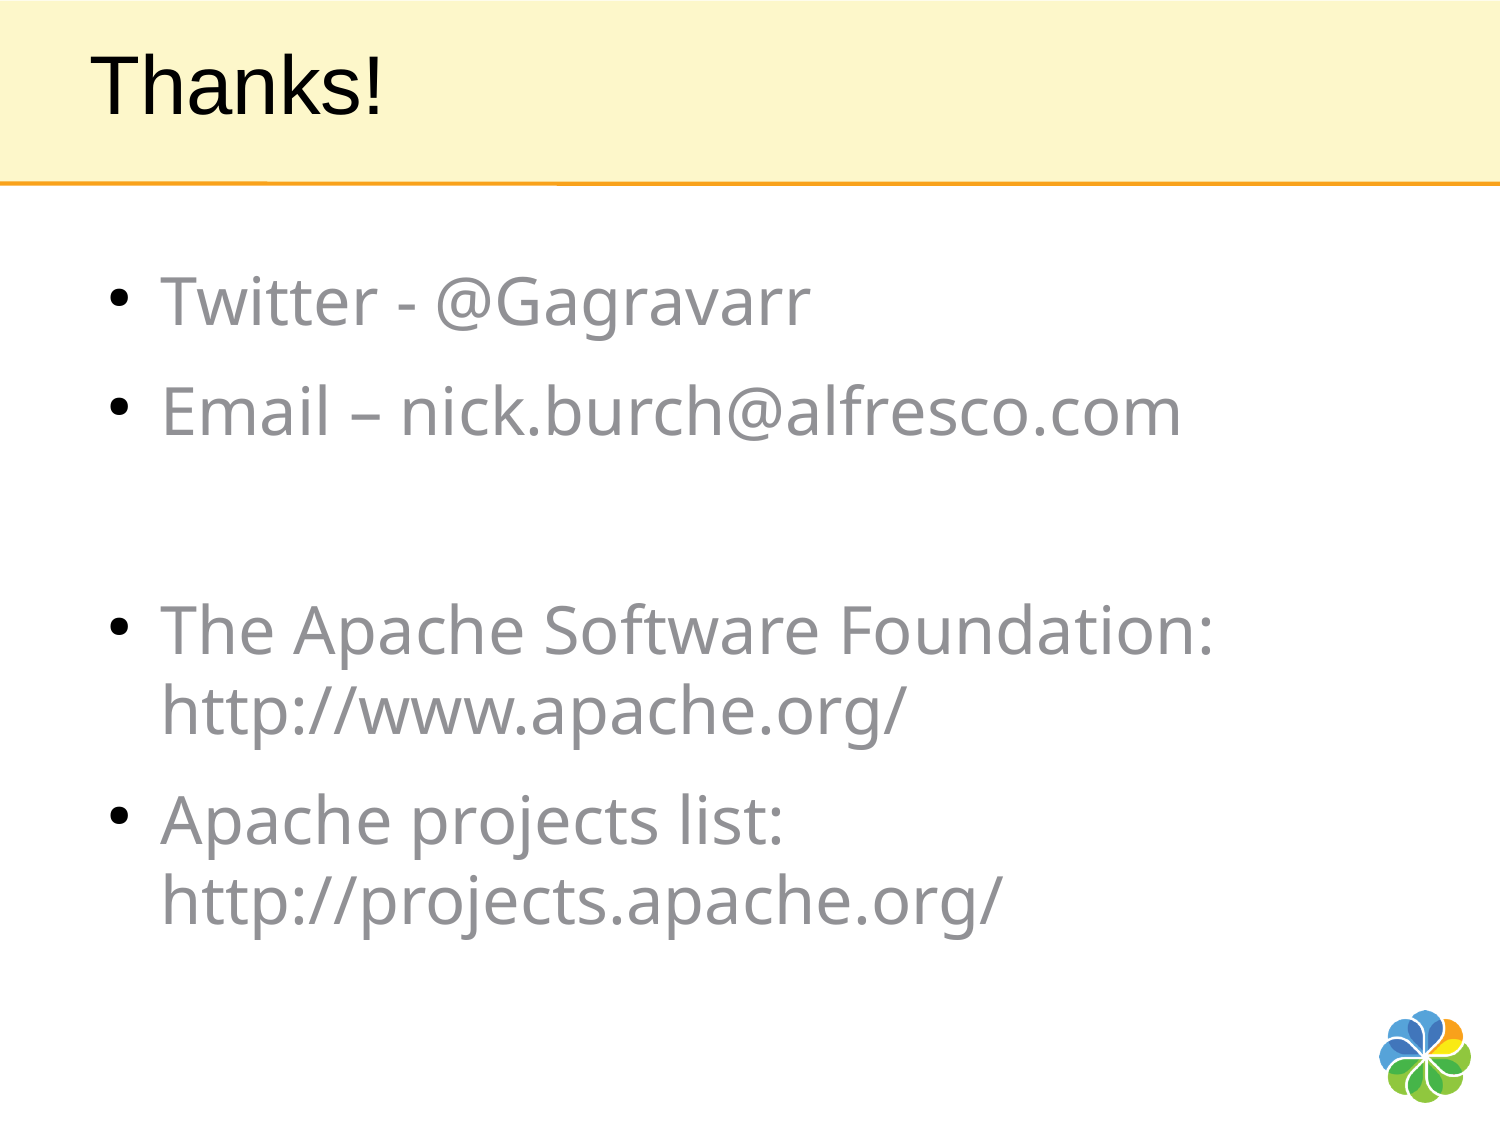

# Thanks!
Twitter - @Gagravarr
Email – nick.burch@alfresco.com
The Apache Software Foundation:
http://www.apache.org/
Apache projects list:
http://projects.apache.org/